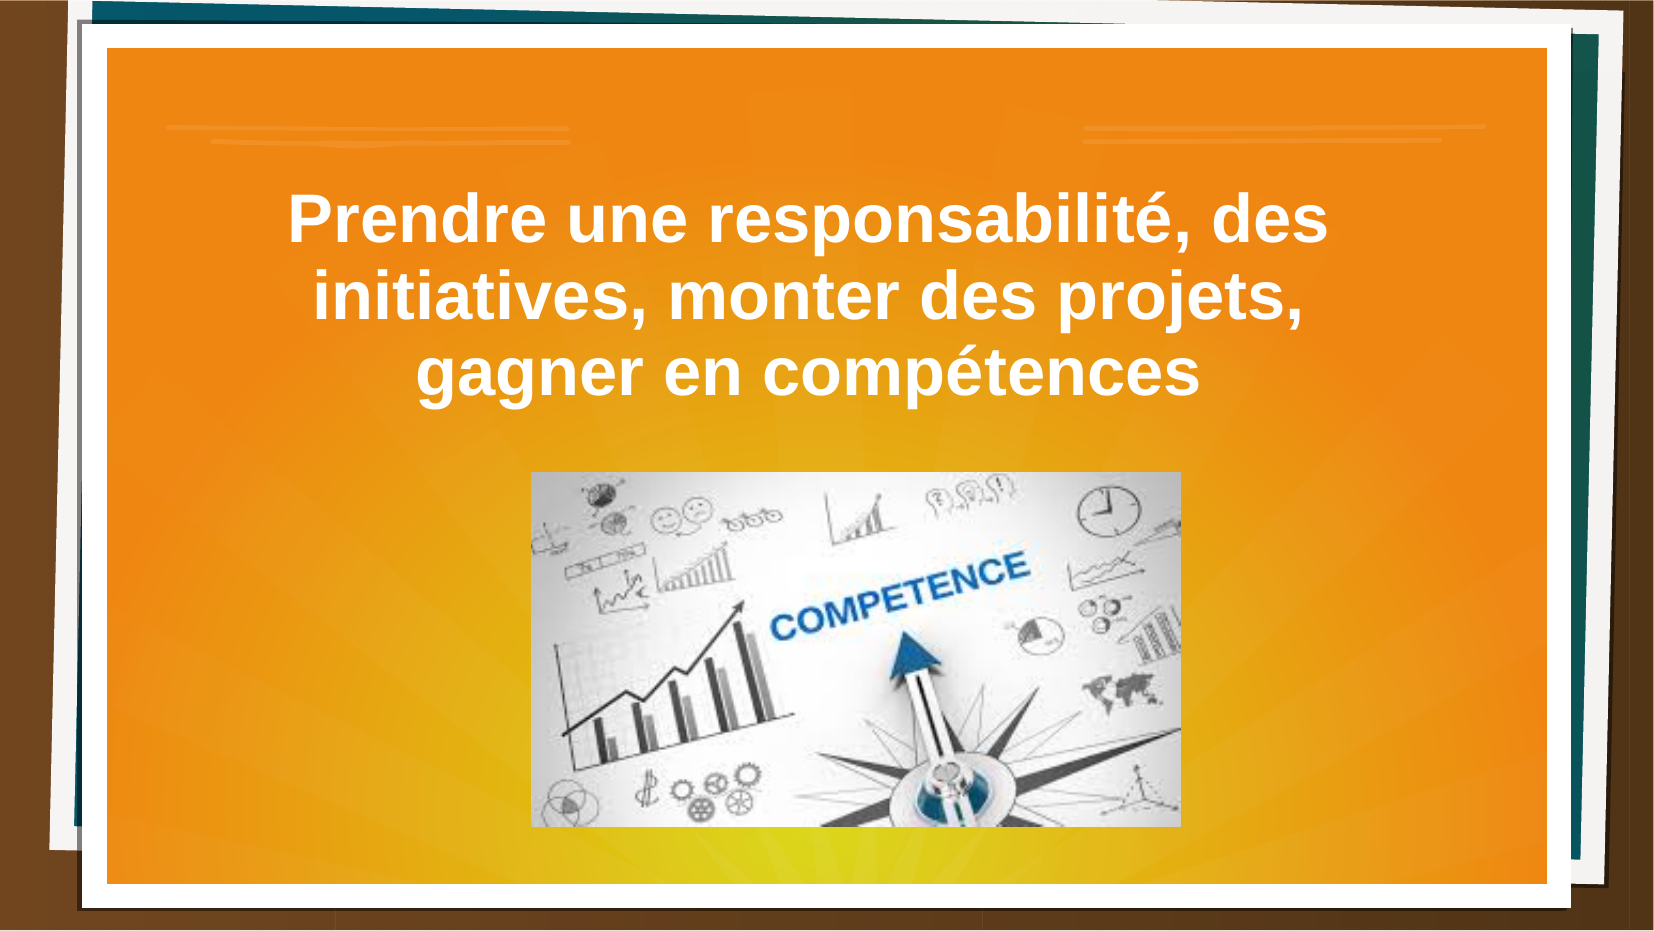

# Prendre une responsabilité, des initiatives, monter des projets, gagner en compétences